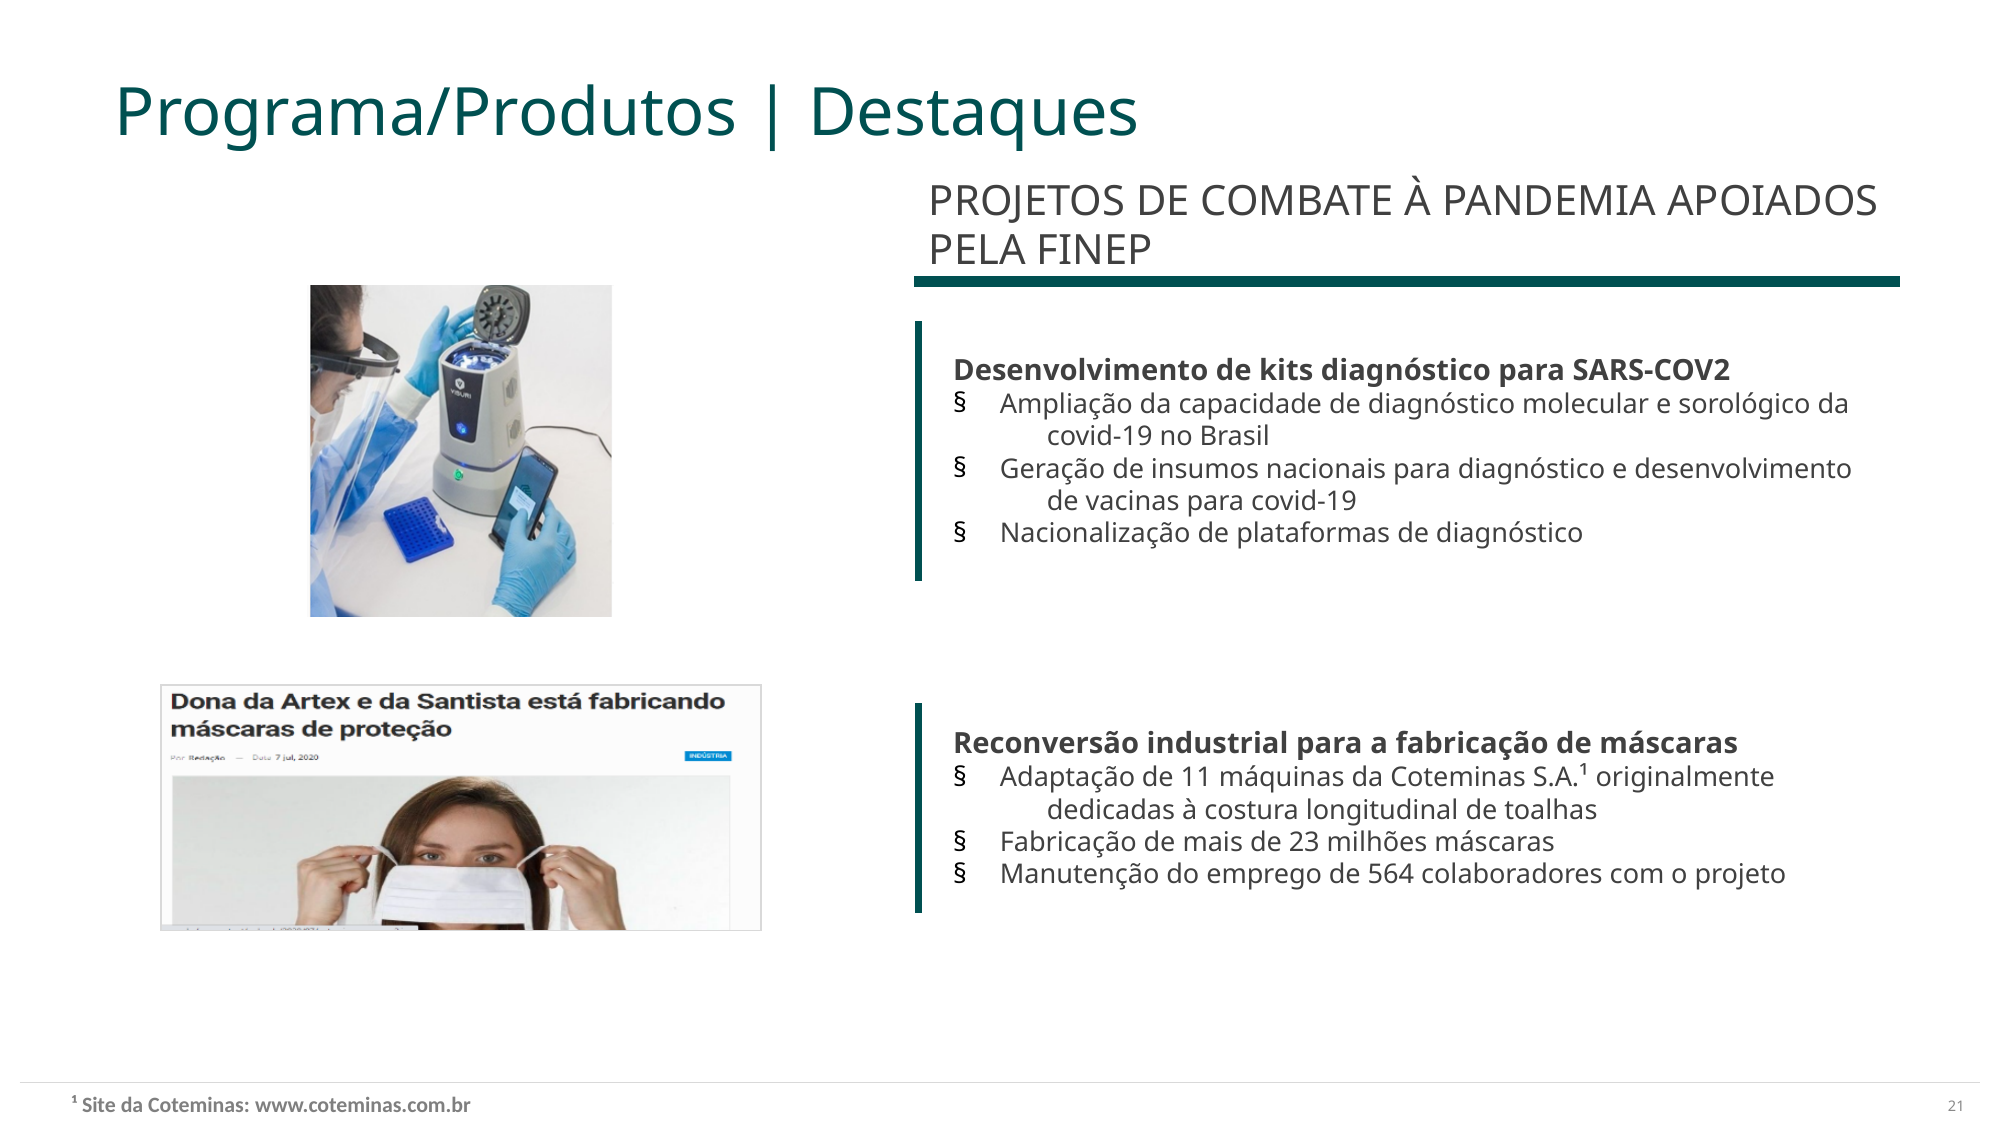

# Programa/Produtos | Destaques
PROJETOS DE COMBATE À PANDEMIA APOIADOS PELA FINEP
Desenvolvimento de kits diagnóstico para SARS-COV2
Ampliação da capacidade de diagnóstico molecular e sorológico da covid-19 no Brasil
Geração de insumos nacionais para diagnóstico e desenvolvimento de vacinas para covid-19
Nacionalização de plataformas de diagnóstico
Reconversão industrial para a fabricação de máscaras
Adaptação de 11 máquinas da Coteminas S.A.¹ originalmente dedicadas à costura longitudinal de toalhas
Fabricação de mais de 23 milhões máscaras
Manutenção do emprego de 564 colaboradores com o projeto
¹ Site da Coteminas: www.coteminas.com.br